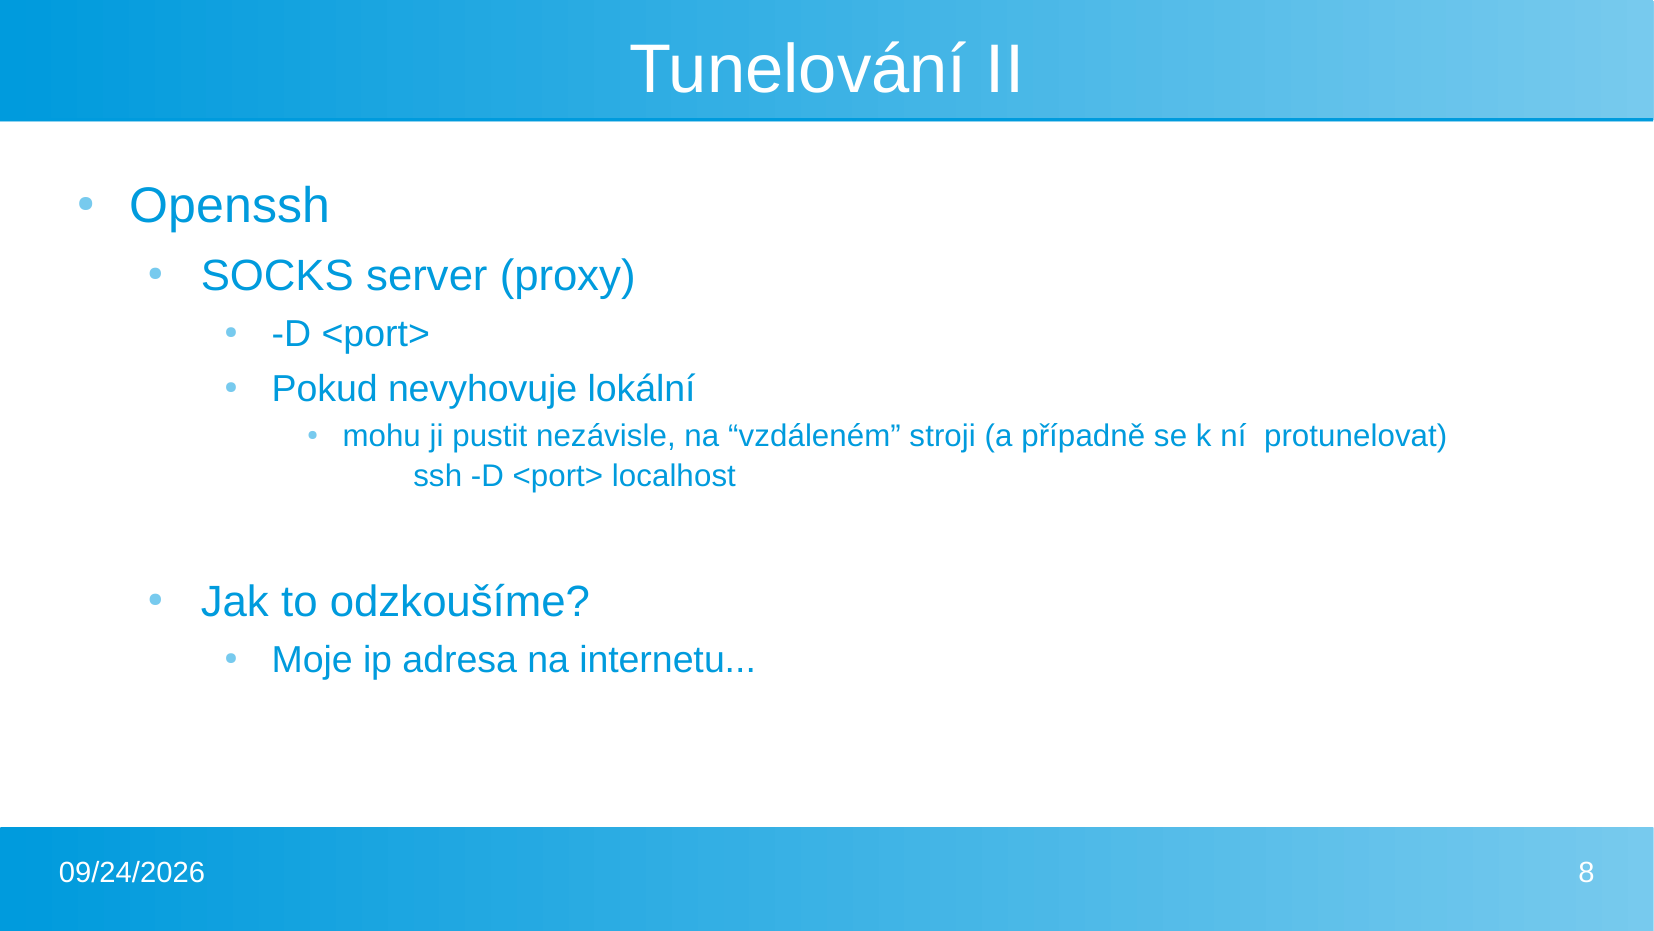

# Tunelování II
Openssh
SOCKS server (proxy)
-D <port>
Pokud nevyhovuje lokální
mohu ji pustit nezávisle, na “vzdáleném” stroji (a případně se k ní protunelovat)
ssh -D <port> localhost
Jak to odzkoušíme?
Moje ip adresa na internetu...
8